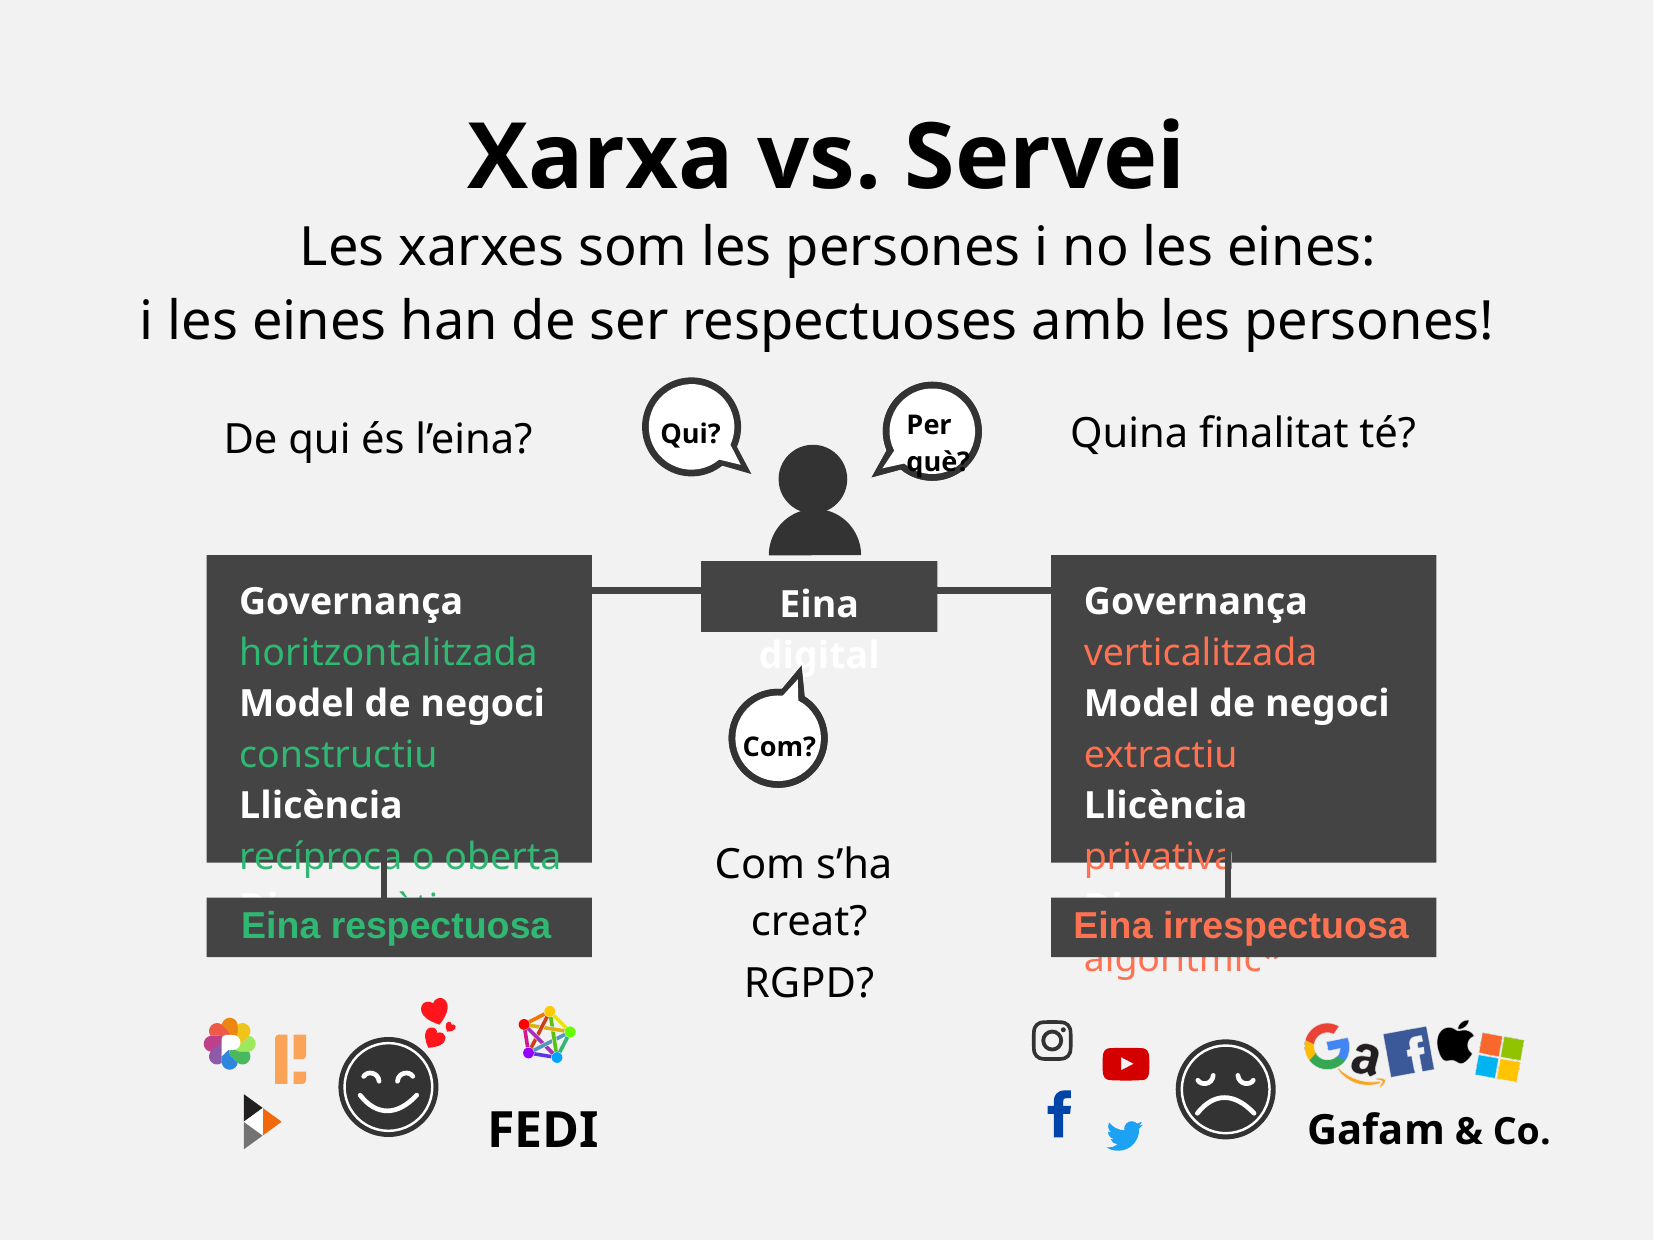

# Xarxa vs. Servei
Les xarxes som les persones i no les eines:
i les eines han de ser respectuoses amb les persones!
Quina finalitat té?
Per
què?
De qui és l’eina?
Qui?
Governança
horitzontalitzada
Model de negoci
constructiu
Llicència
recíproca o oberta
Disseny ètic
Governança
verticalitzada
Model de negoci
extractiu
Llicència
privativa
Disseny algorítmic*
Eina digital
Com?
Com s’ha
creat?
Eina respectuosa
Eina irrespectuosa
RGPD?
FEDI
Gafam & Co.